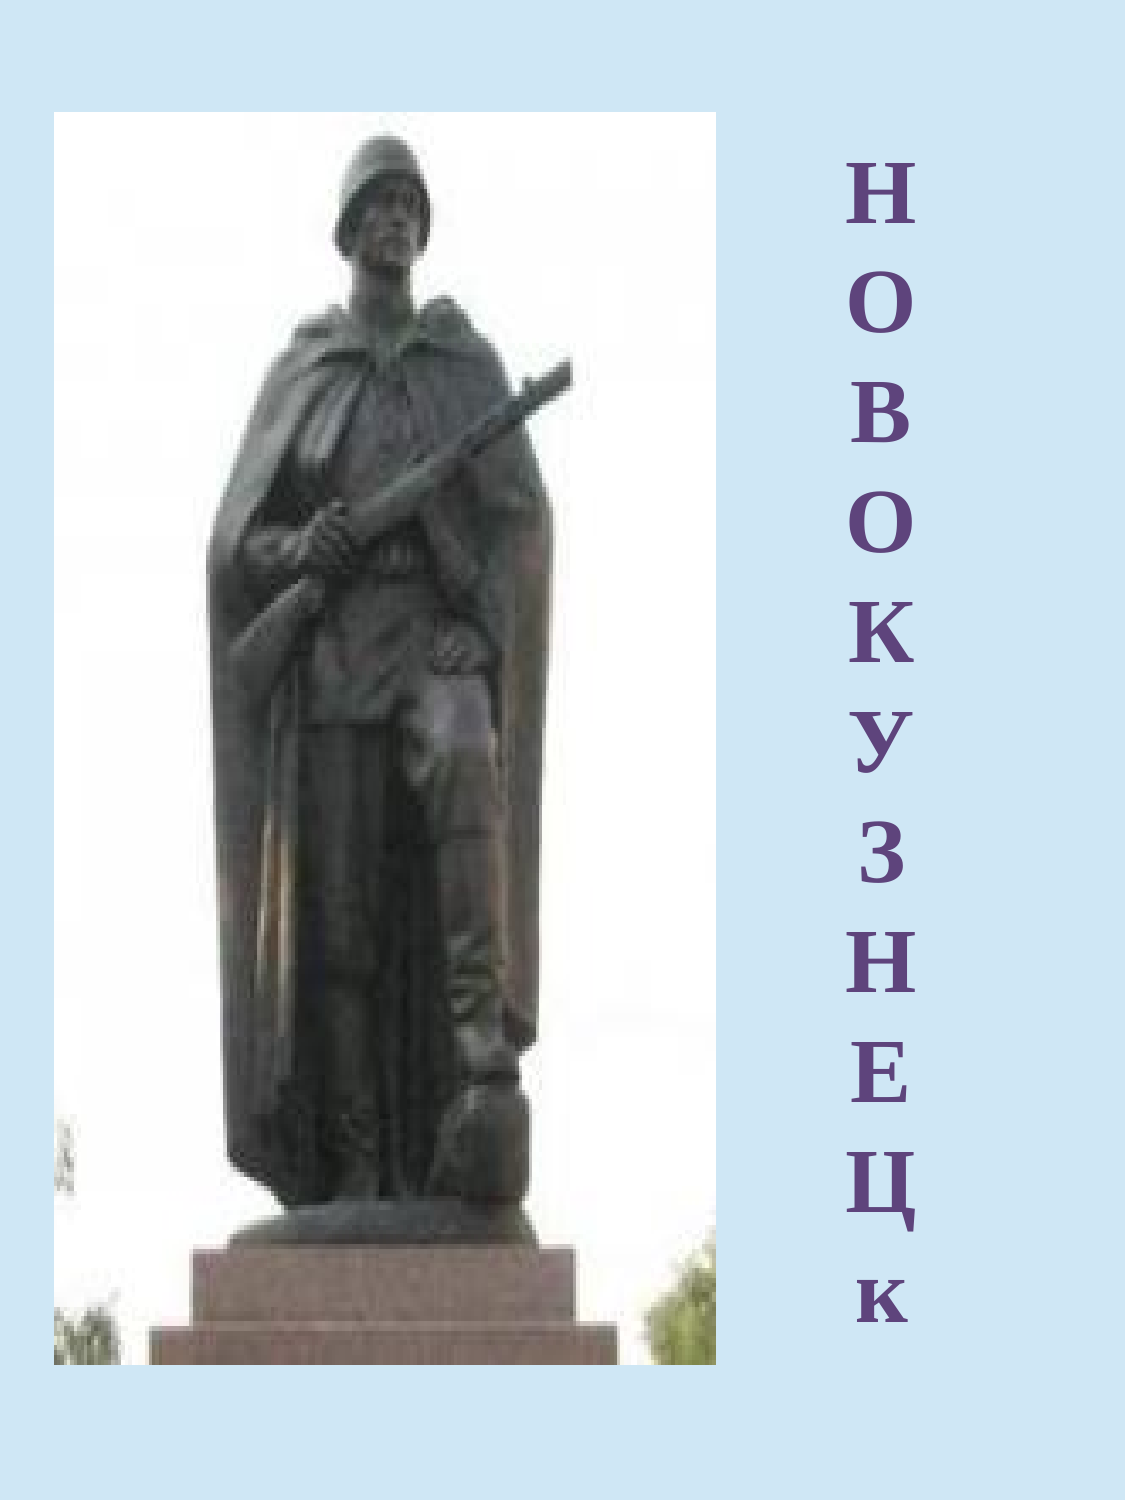

Н
О
В
О
К
У
З
Н
Е
Ц
к